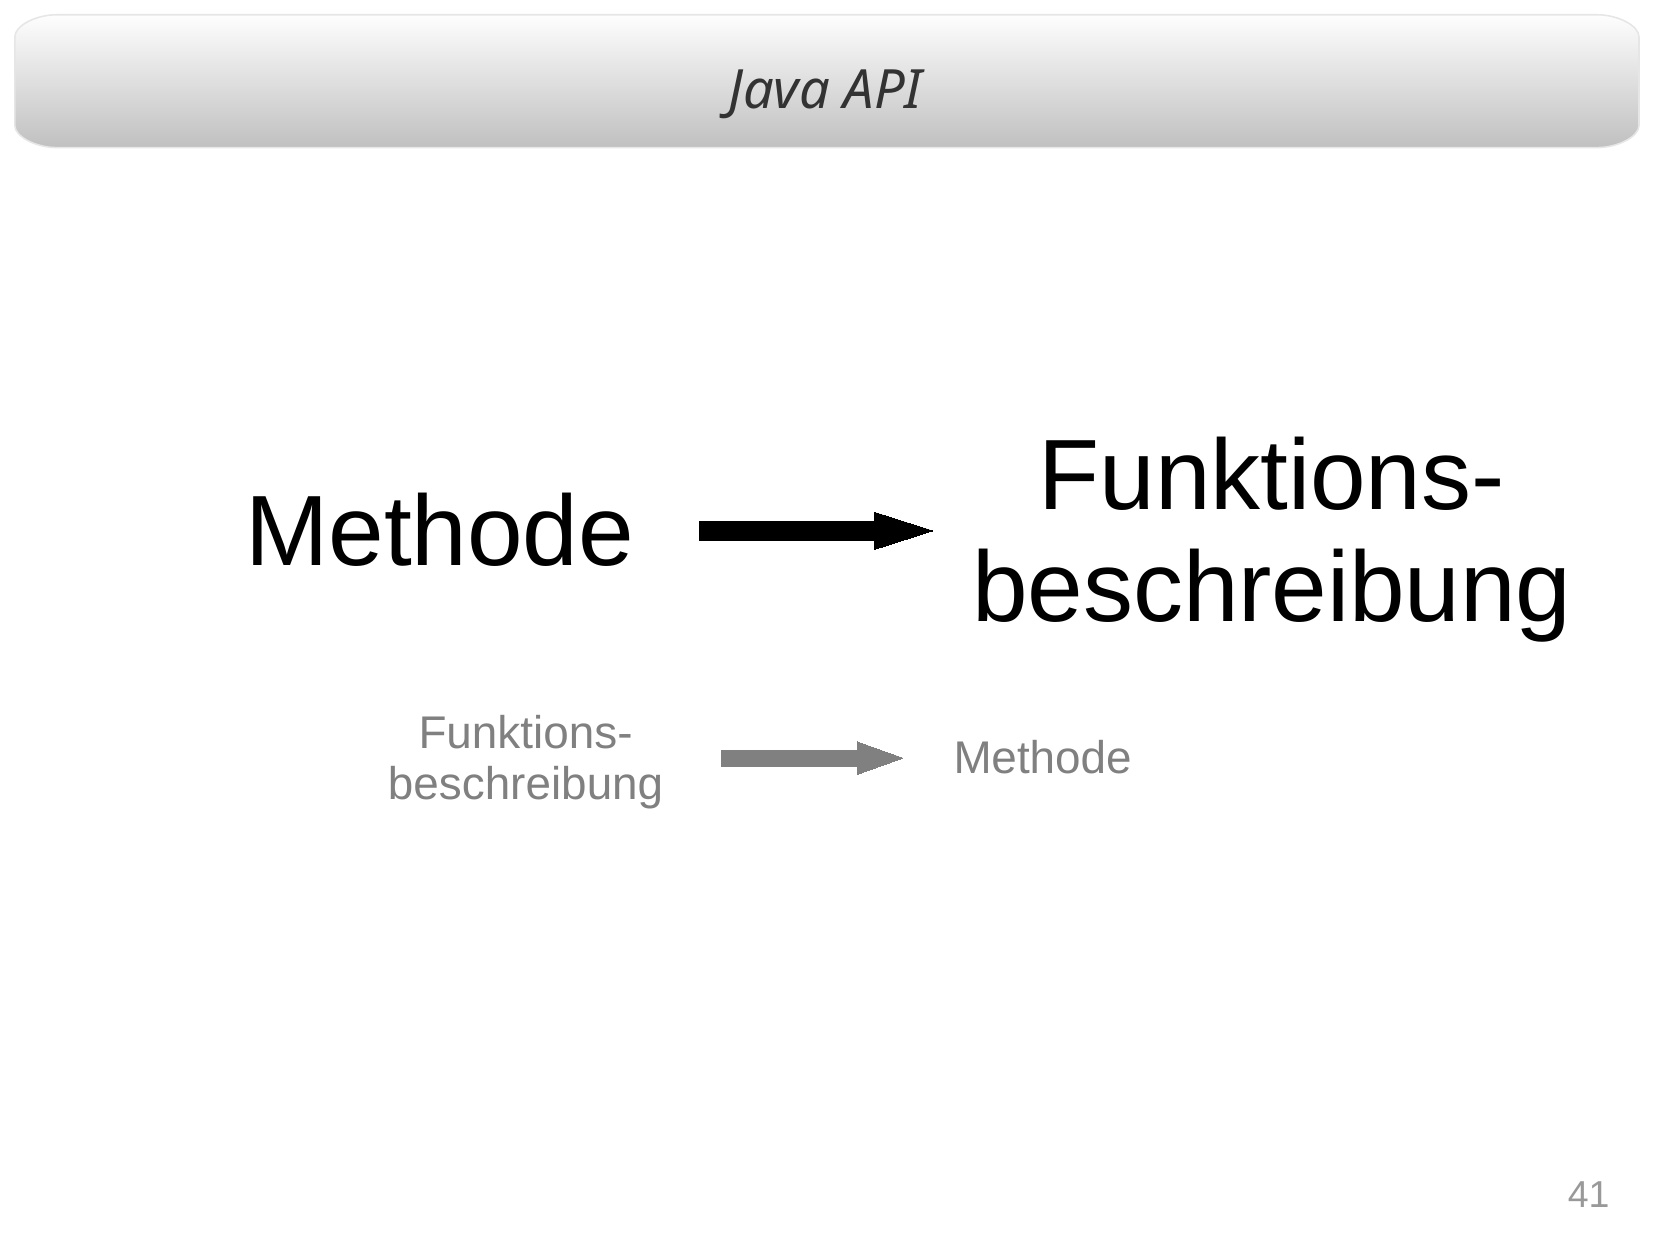

# Java API
Funktions-
beschreibung
Methode
Funktions-
beschreibung
Methode